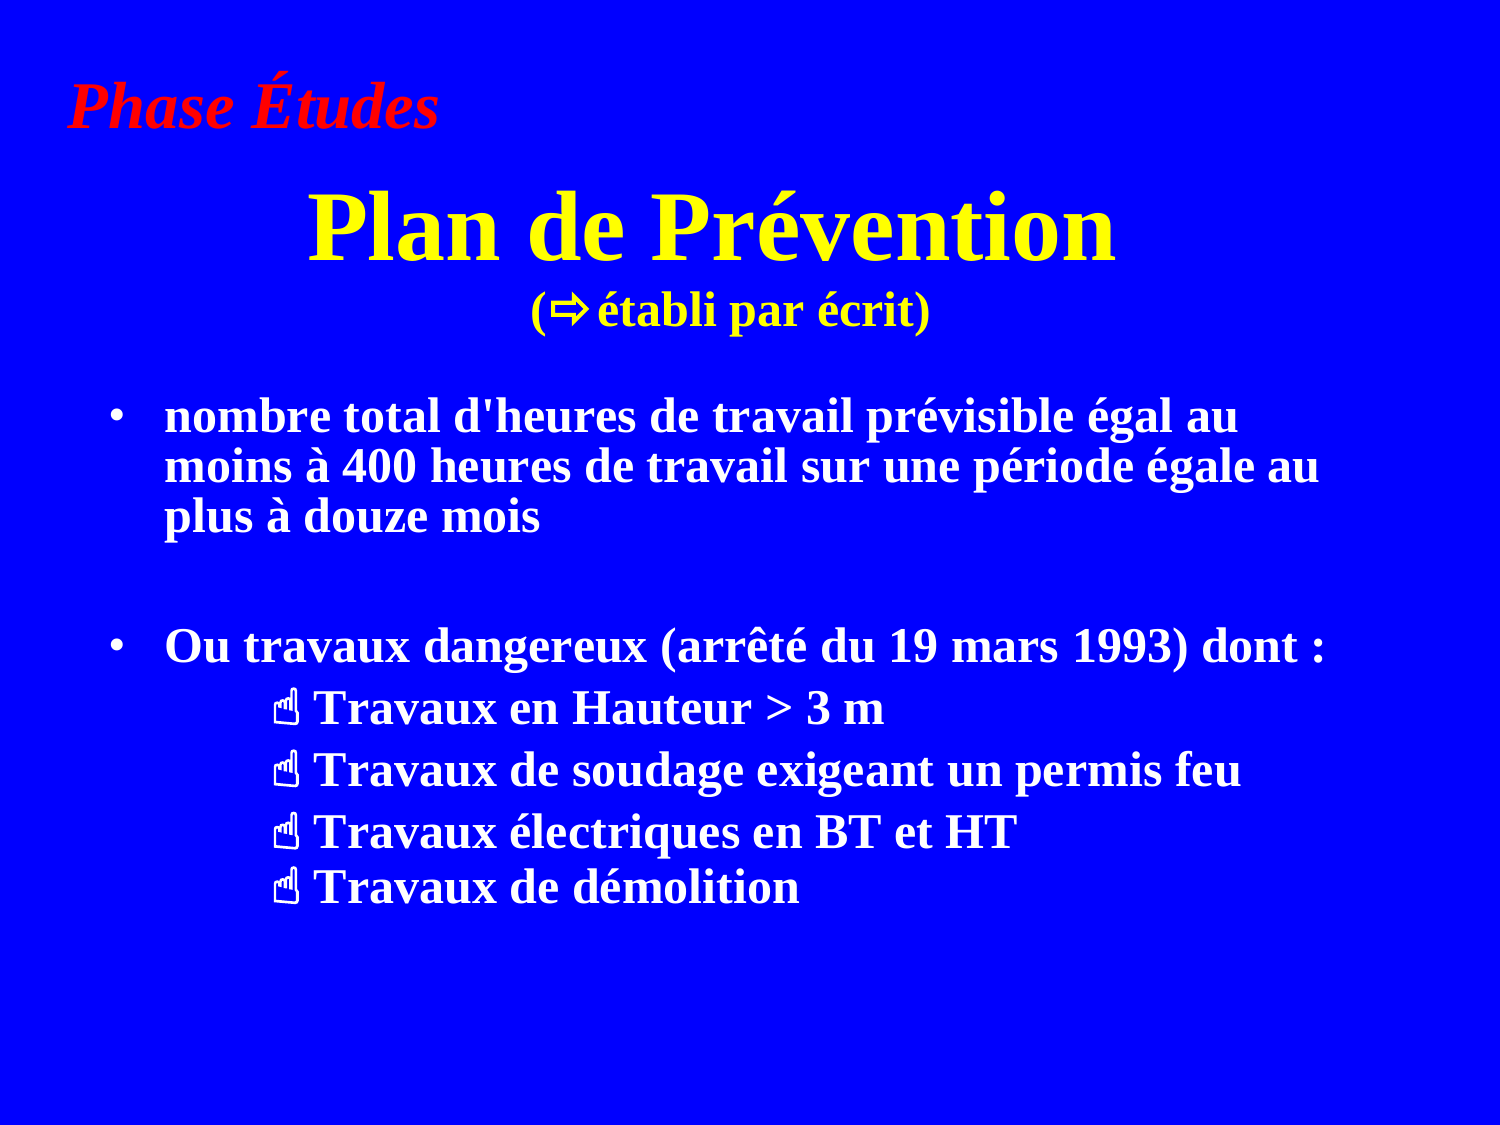

Phase Études
# Plan de Prévention (établi par écrit)
nombre total d'heures de travail prévisible égal au moins à 400 heures de travail sur une période égale au plus à douze mois
Ou travaux dangereux (arrêté du 19 mars 1993) dont :
		  Travaux en Hauteur > 3 m
		  Travaux de soudage exigeant un permis feu
		  Travaux électriques en BT et HT
		  Travaux de démolition